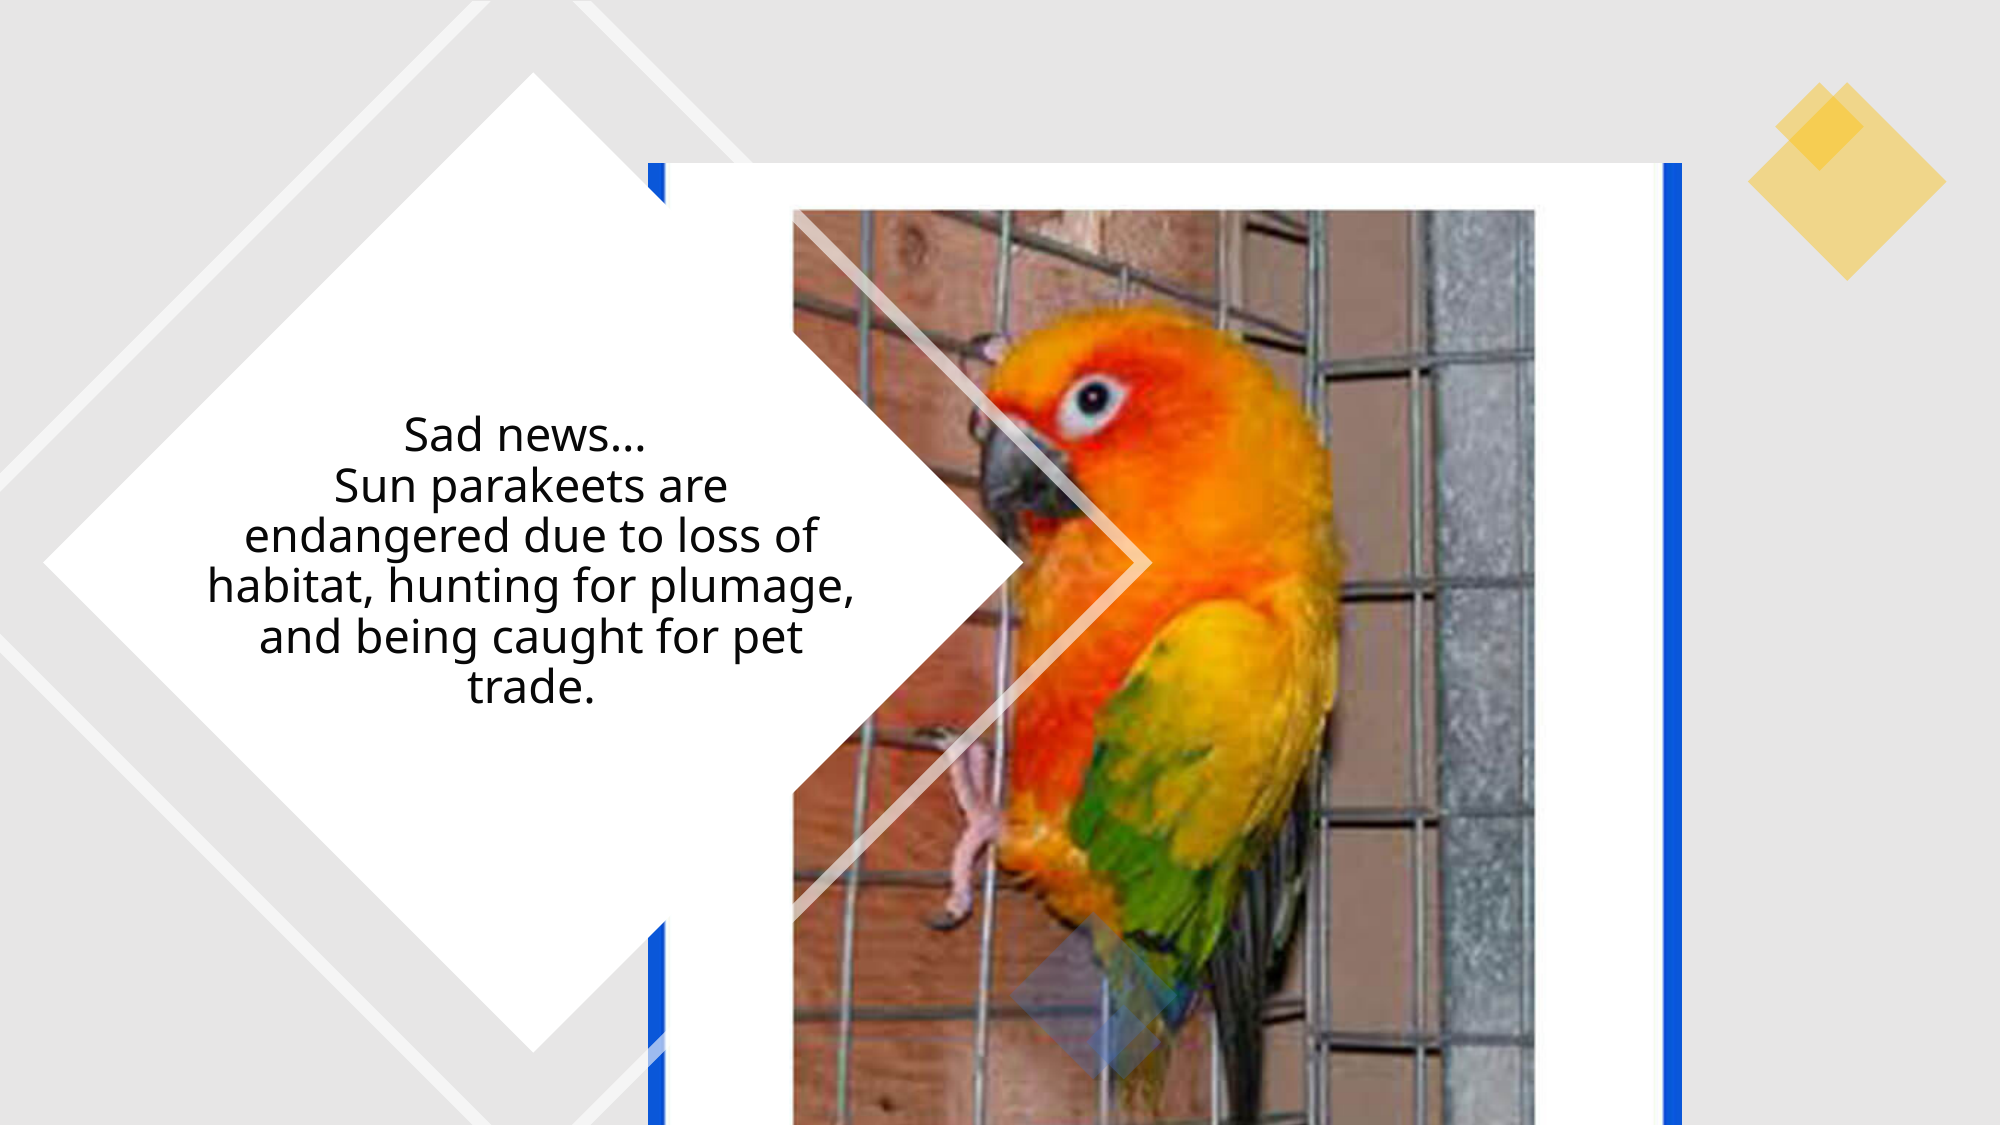

# Sad news… Sun parakeets are endangered due to loss of habitat, hunting for plumage, and being caught for pet trade.